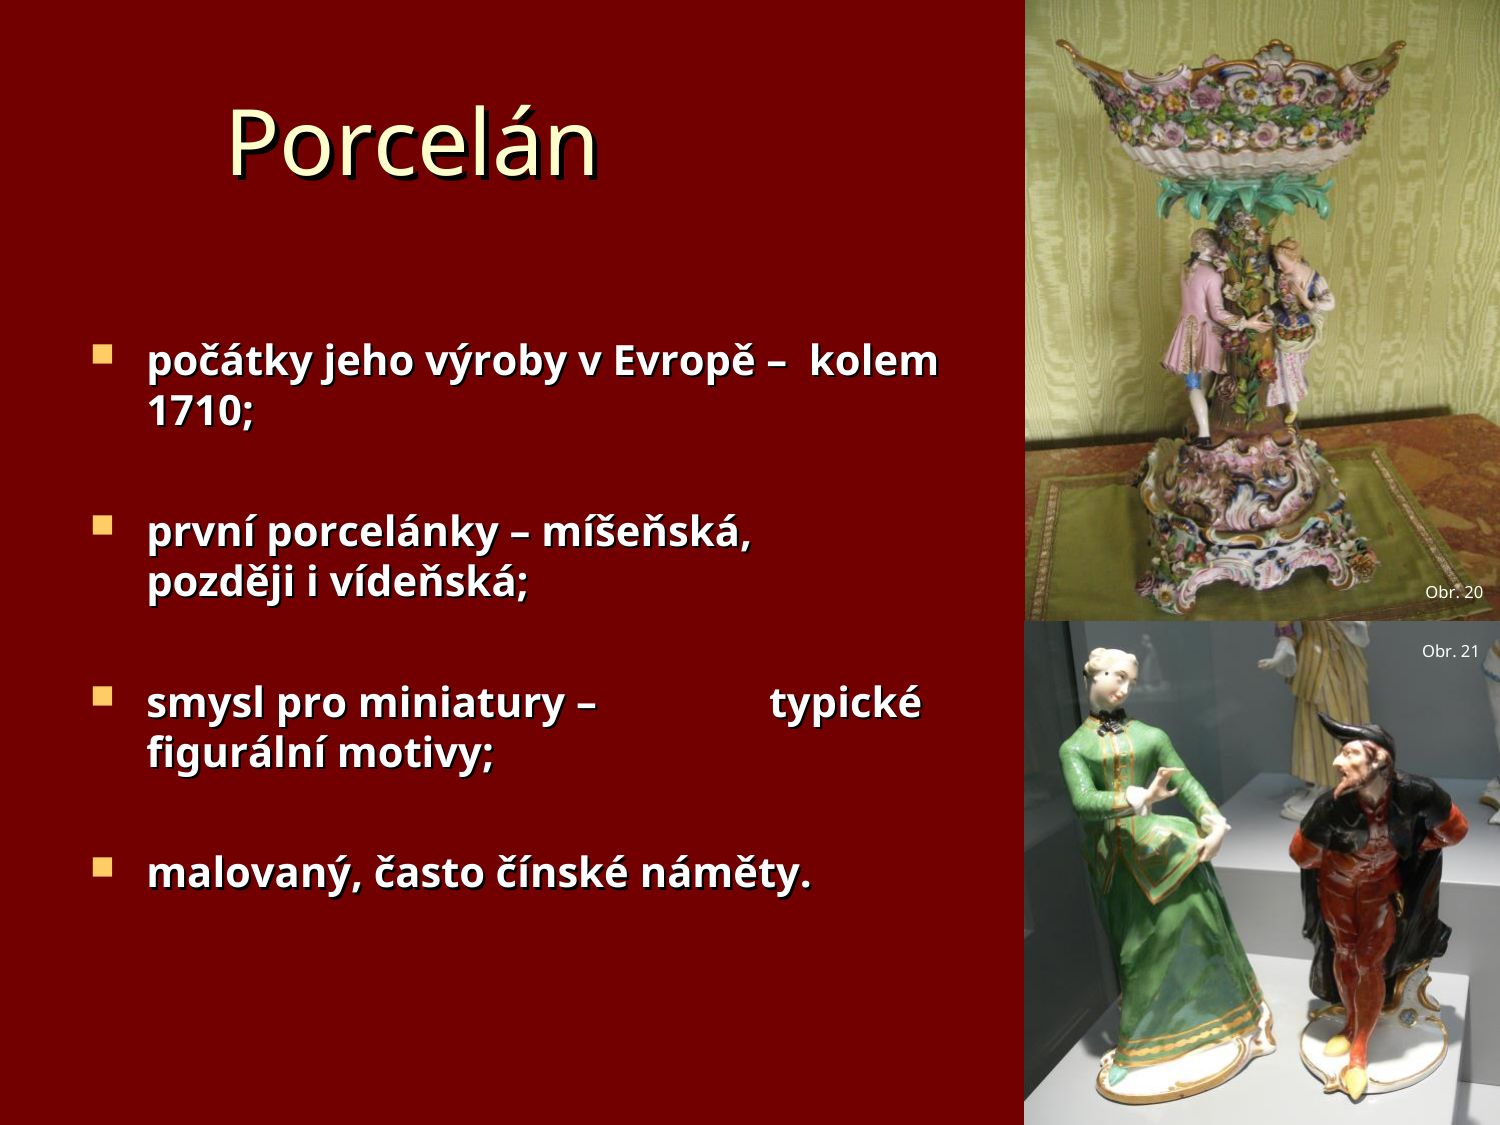

# Porcelán
počátky jeho výroby v Evropě – kolem 1710;
první porcelánky – míšeňská, později i vídeňská;
smysl pro miniatury – typické figurální motivy;
malovaný, často čínské náměty.
Obr. 20
Obr. 21